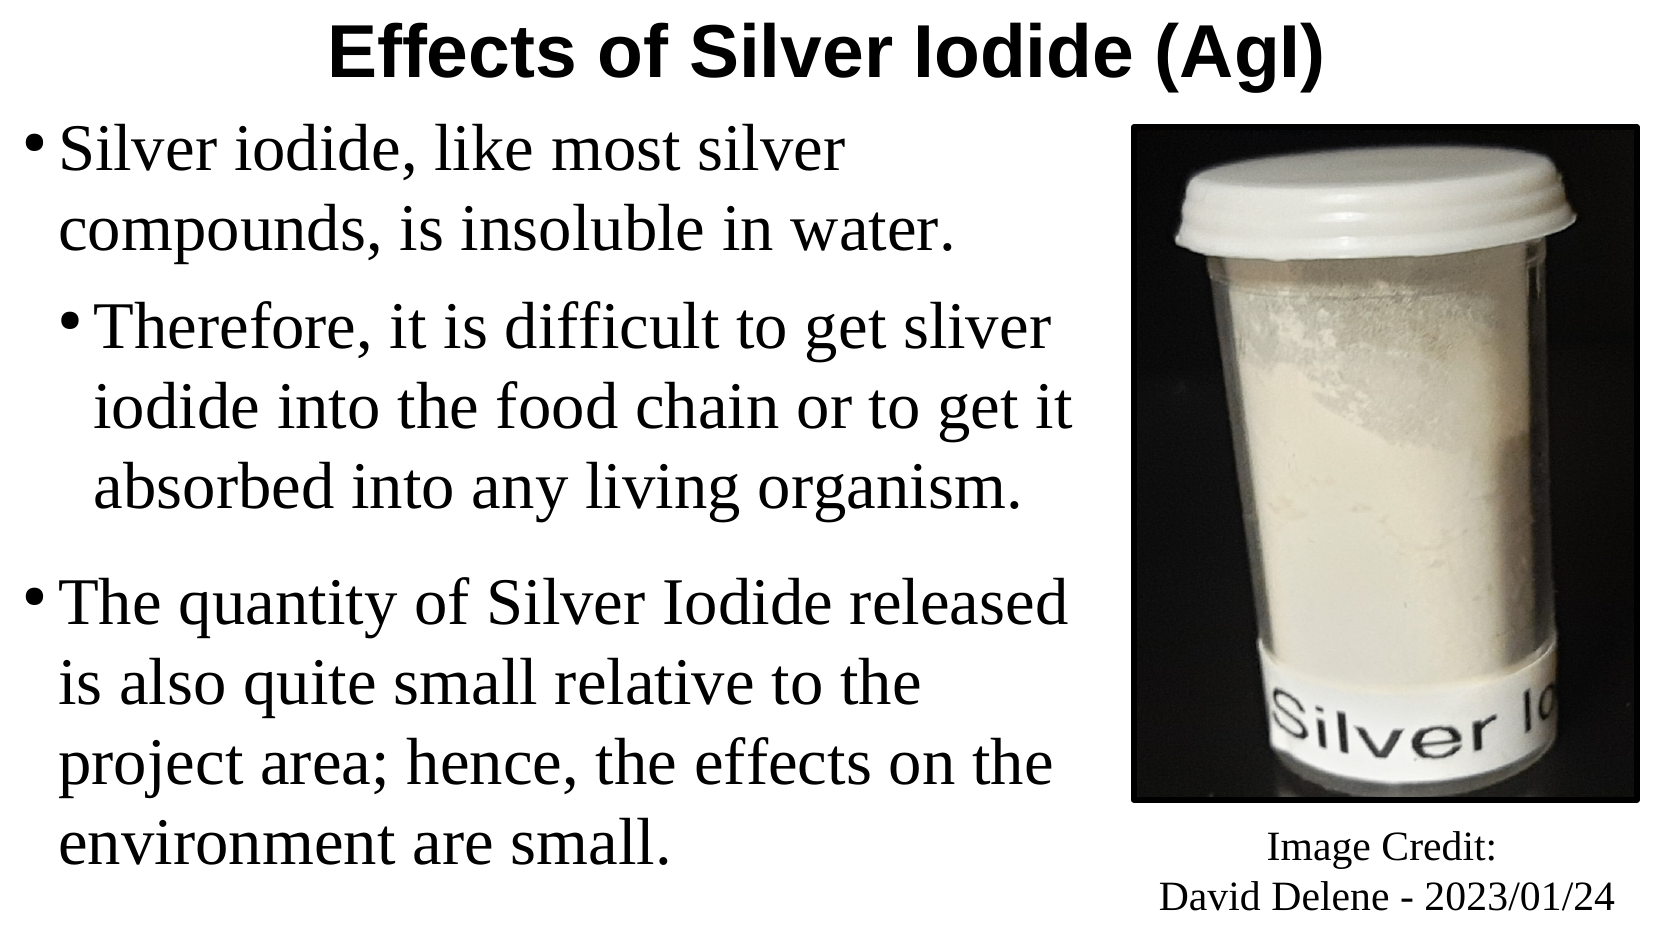

# Effects of Silver Iodide (AgI)
Silver iodide, like most silver compounds, is insoluble in water.
Therefore, it is difficult to get sliver iodide into the food chain or to get it absorbed into any living organism.
The quantity of Silver Iodide released is also quite small relative to the project area; hence, the effects on the environment are small.
Image Credit:
David Delene - 2023/01/24